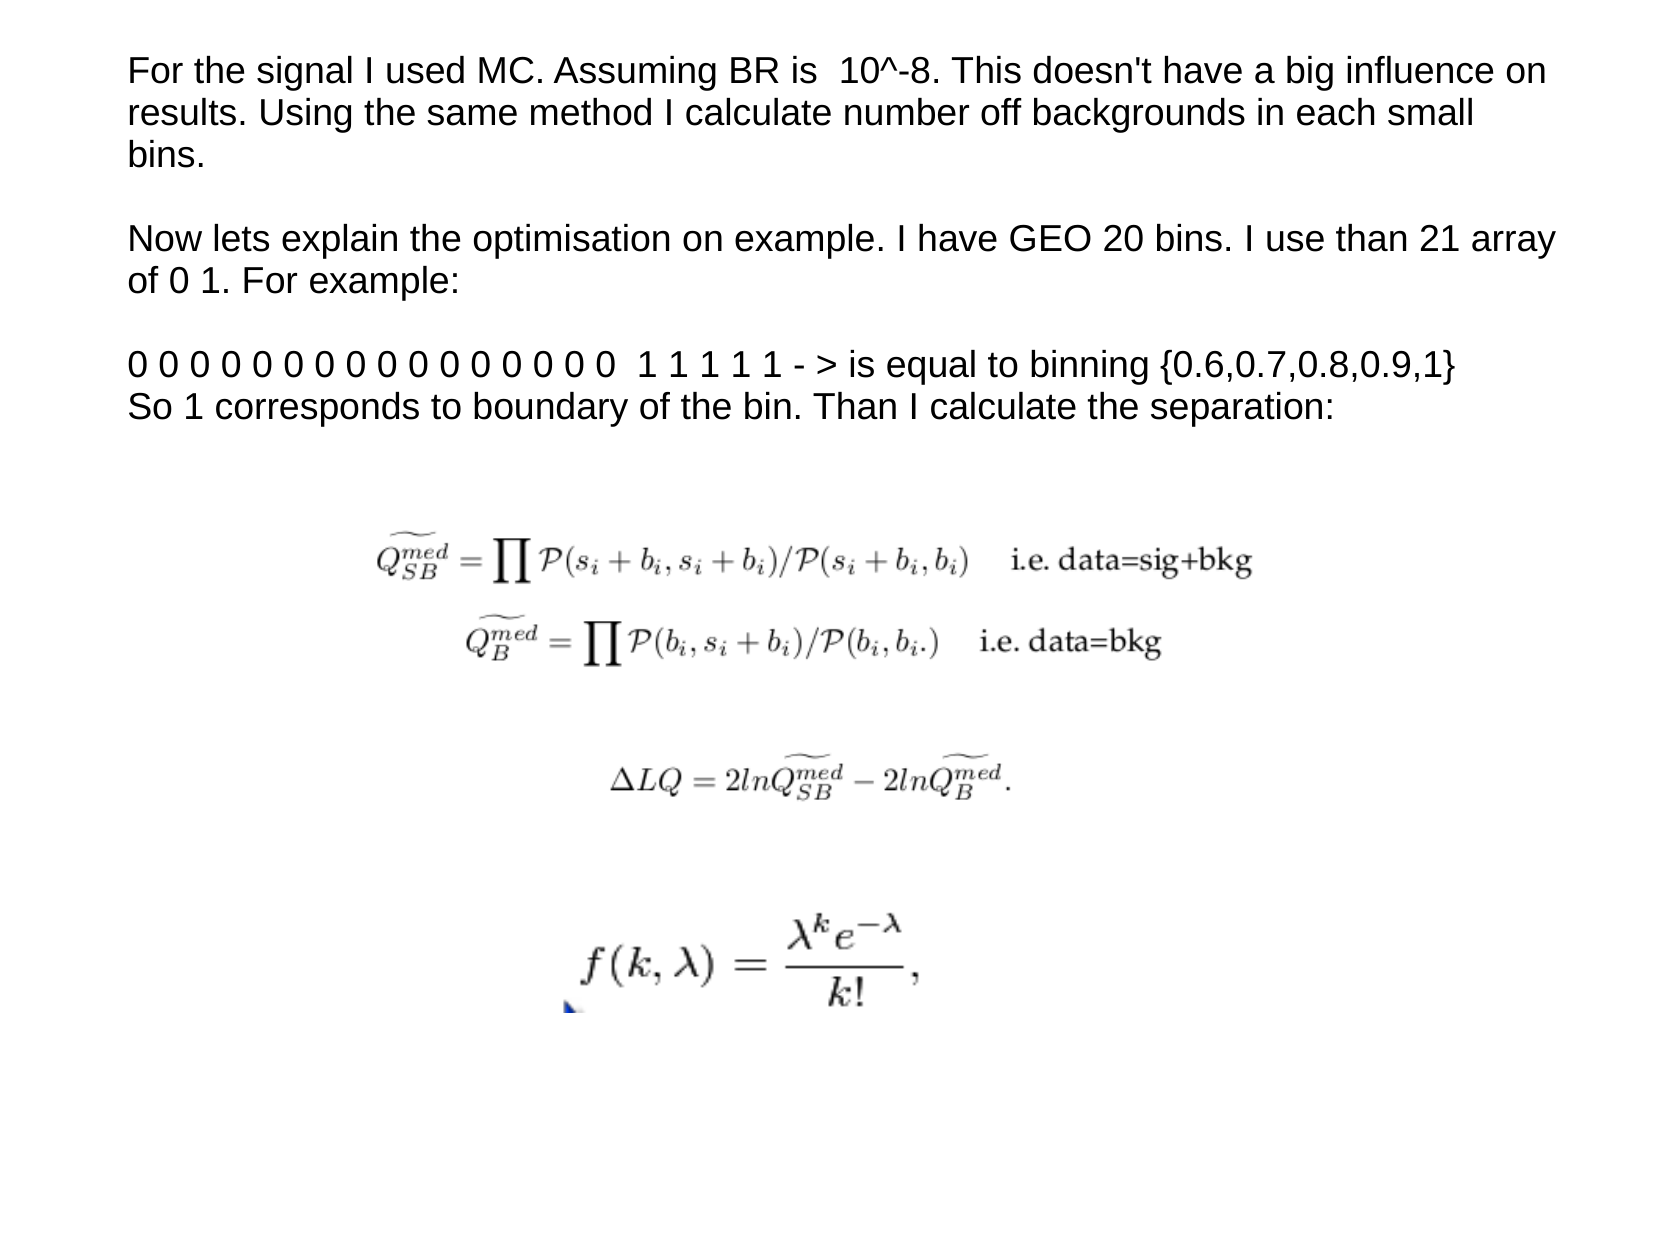

For the signal I used MC. Assuming BR is 10^-8. This doesn't have a big influence on results. Using the same method I calculate number off backgrounds in each small bins.
Now lets explain the optimisation on example. I have GEO 20 bins. I use than 21 array of 0 1. For example:
0 0 0 0 0 0 0 0 0 0 0 0 0 0 0 0 1 1 1 1 1 - > is equal to binning {0.6,0.7,0.8,0.9,1}
So 1 corresponds to boundary of the bin. Than I calculate the separation: